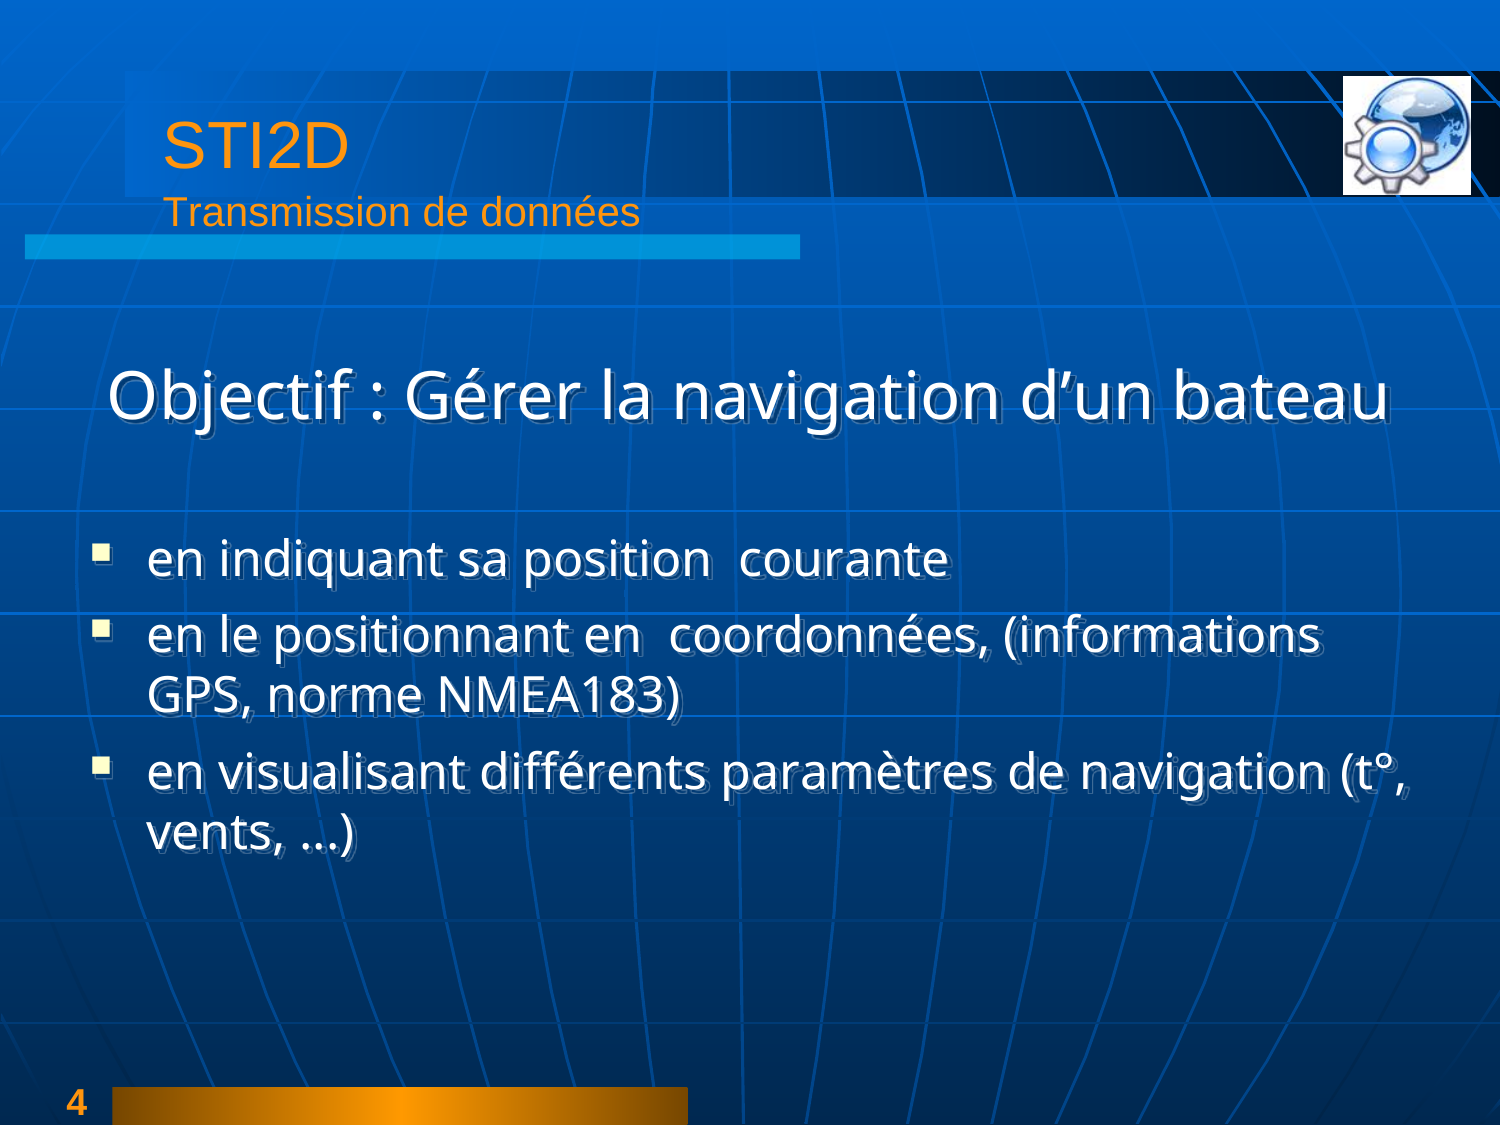

# Objectif : Gérer la navigation d’un bateau
en indiquant sa position courante
en le positionnant en coordonnées, (informations GPS, norme NMEA183)
en visualisant différents paramètres de navigation (t°, vents, ...)